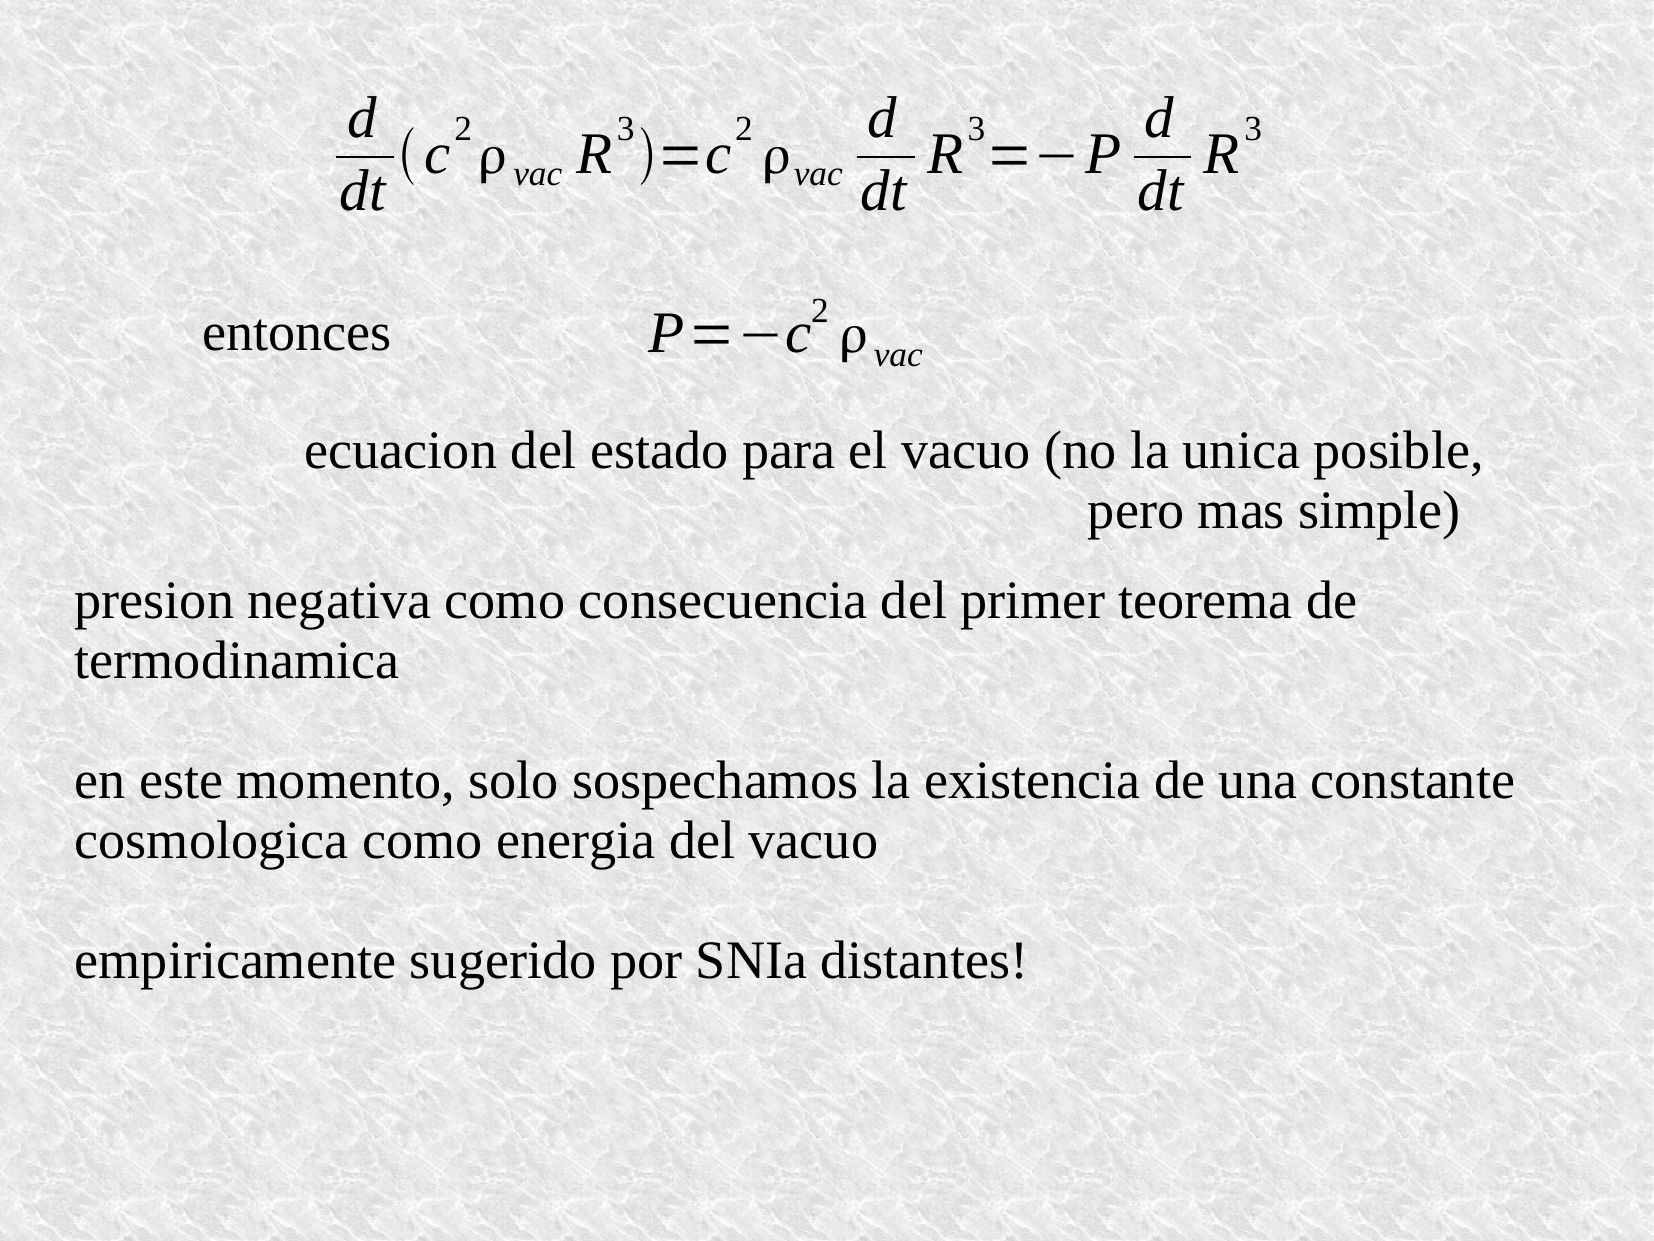

entonces
ecuacion del estado para el vacuo (no la unica posible,
 pero mas simple)
presion negativa como consecuencia del primer teorema de
termodinamica
en este momento, solo sospechamos la existencia de una constante
cosmologica como energia del vacuo
empiricamente sugerido por SNIa distantes!